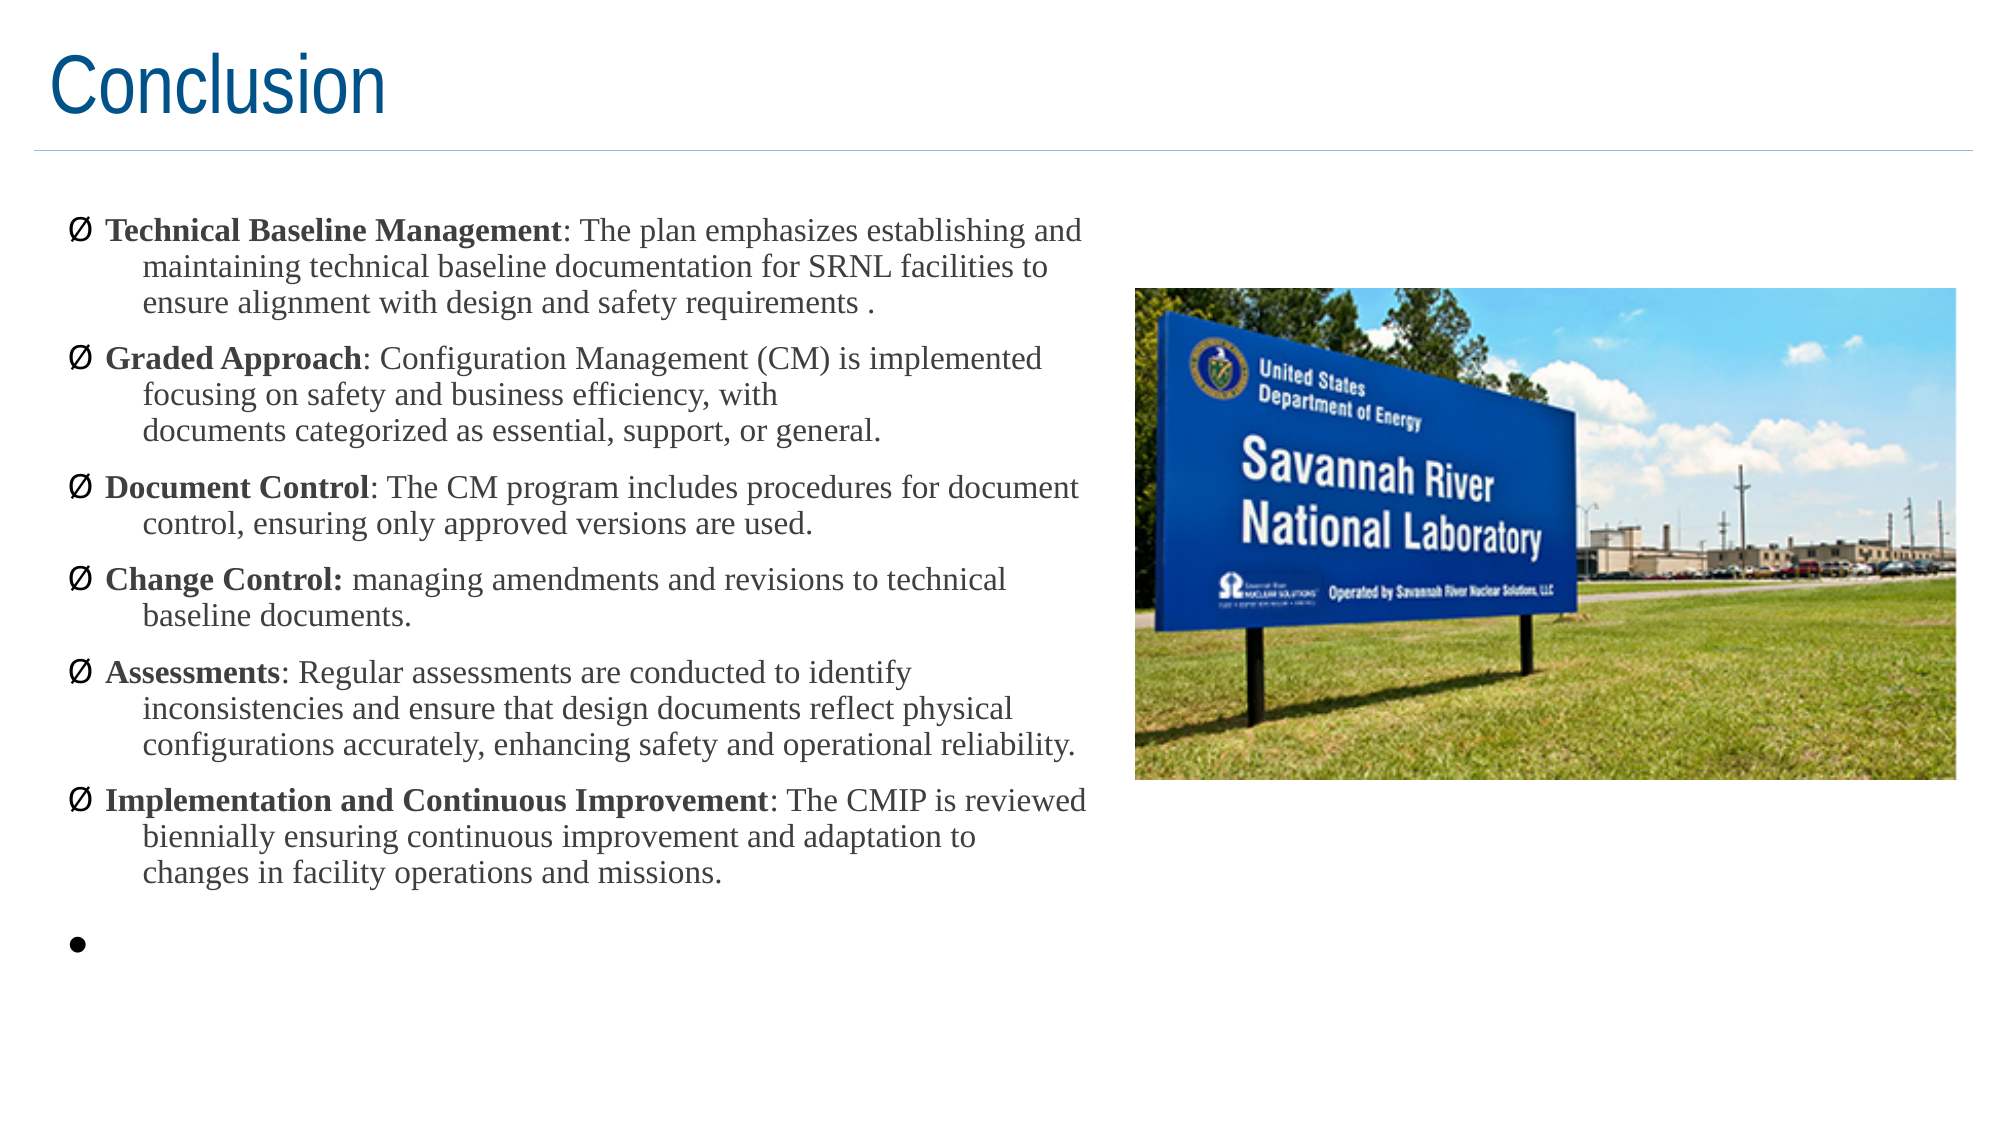

# Conclusion
Technical Baseline Management: The plan emphasizes establishing and maintaining technical baseline documentation for SRNL facilities to ensure alignment with design and safety requirements .
Graded Approach: Configuration Management (CM) is implemented focusing on safety and business efficiency, with documents categorized as essential, support, or general.
Document Control: The CM program includes procedures for document control, ensuring only approved versions are used.
Change Control: managing amendments and revisions to technical baseline documents.
Assessments: Regular assessments are conducted to identify inconsistencies and ensure that design documents reflect physical configurations accurately, enhancing safety and operational reliability.
Implementation and Continuous Improvement: The CMIP is reviewed biennially ensuring continuous improvement and adaptation to changes in facility operations and missions.